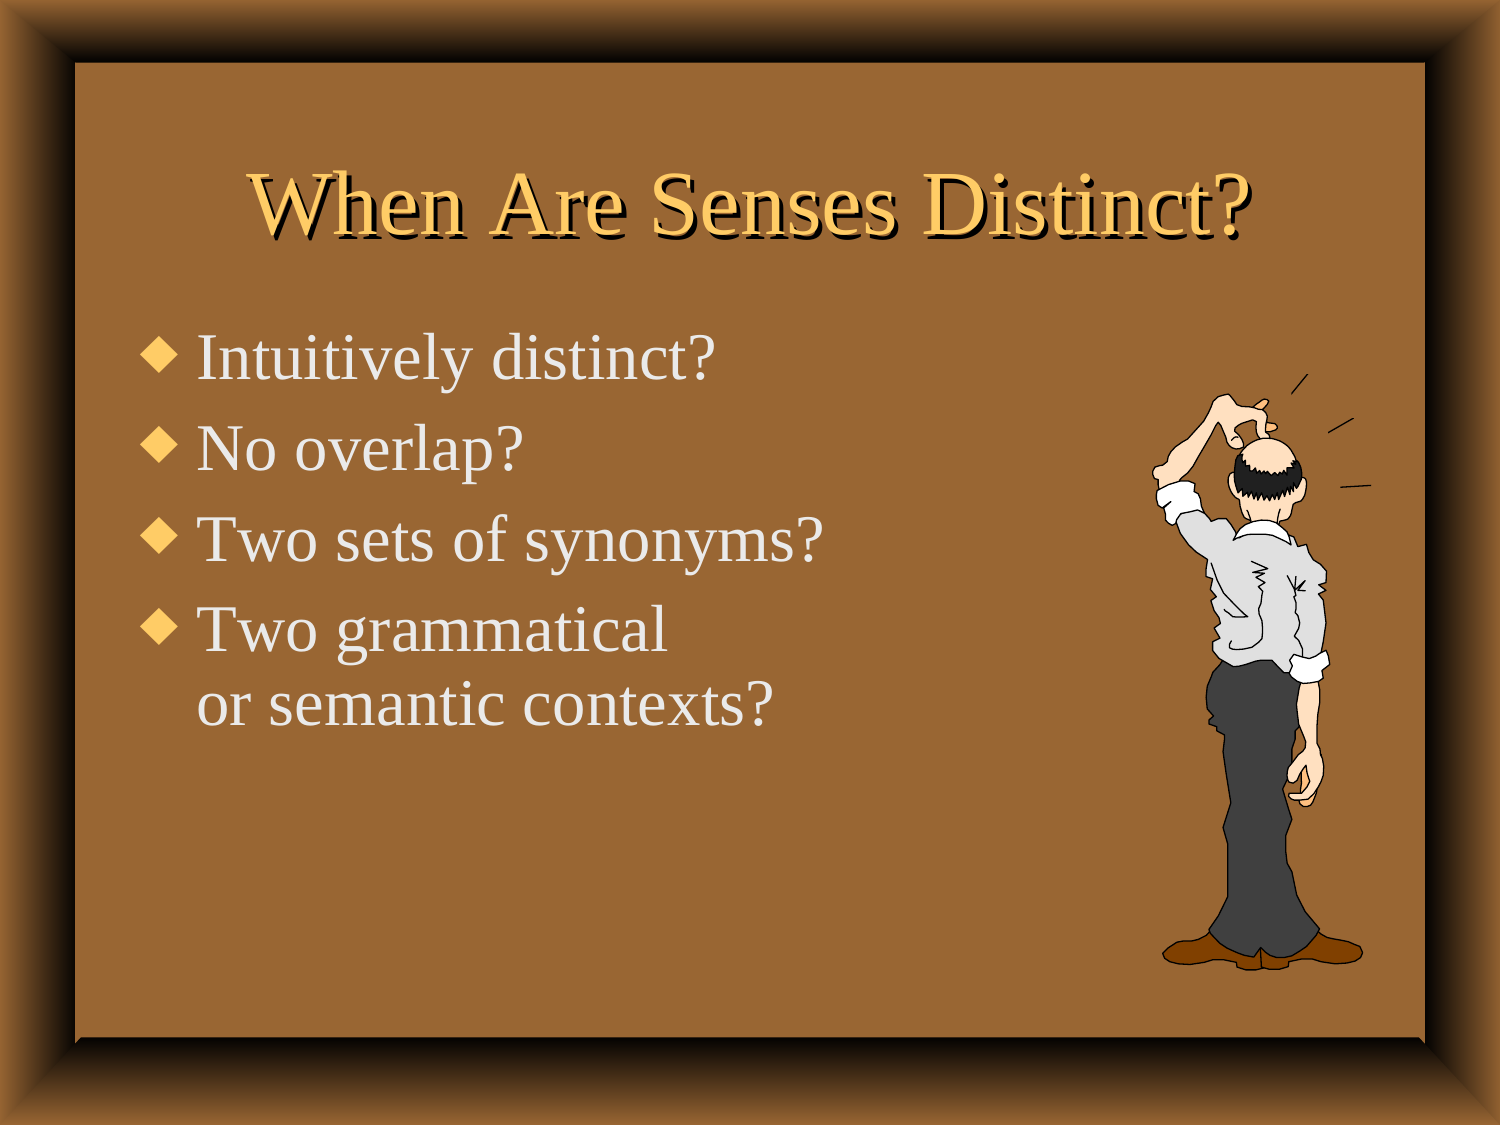

# When Are Senses Distinct?
Intuitively distinct?
No overlap?
Two sets of synonyms?
Two grammatical
or semantic contexts?